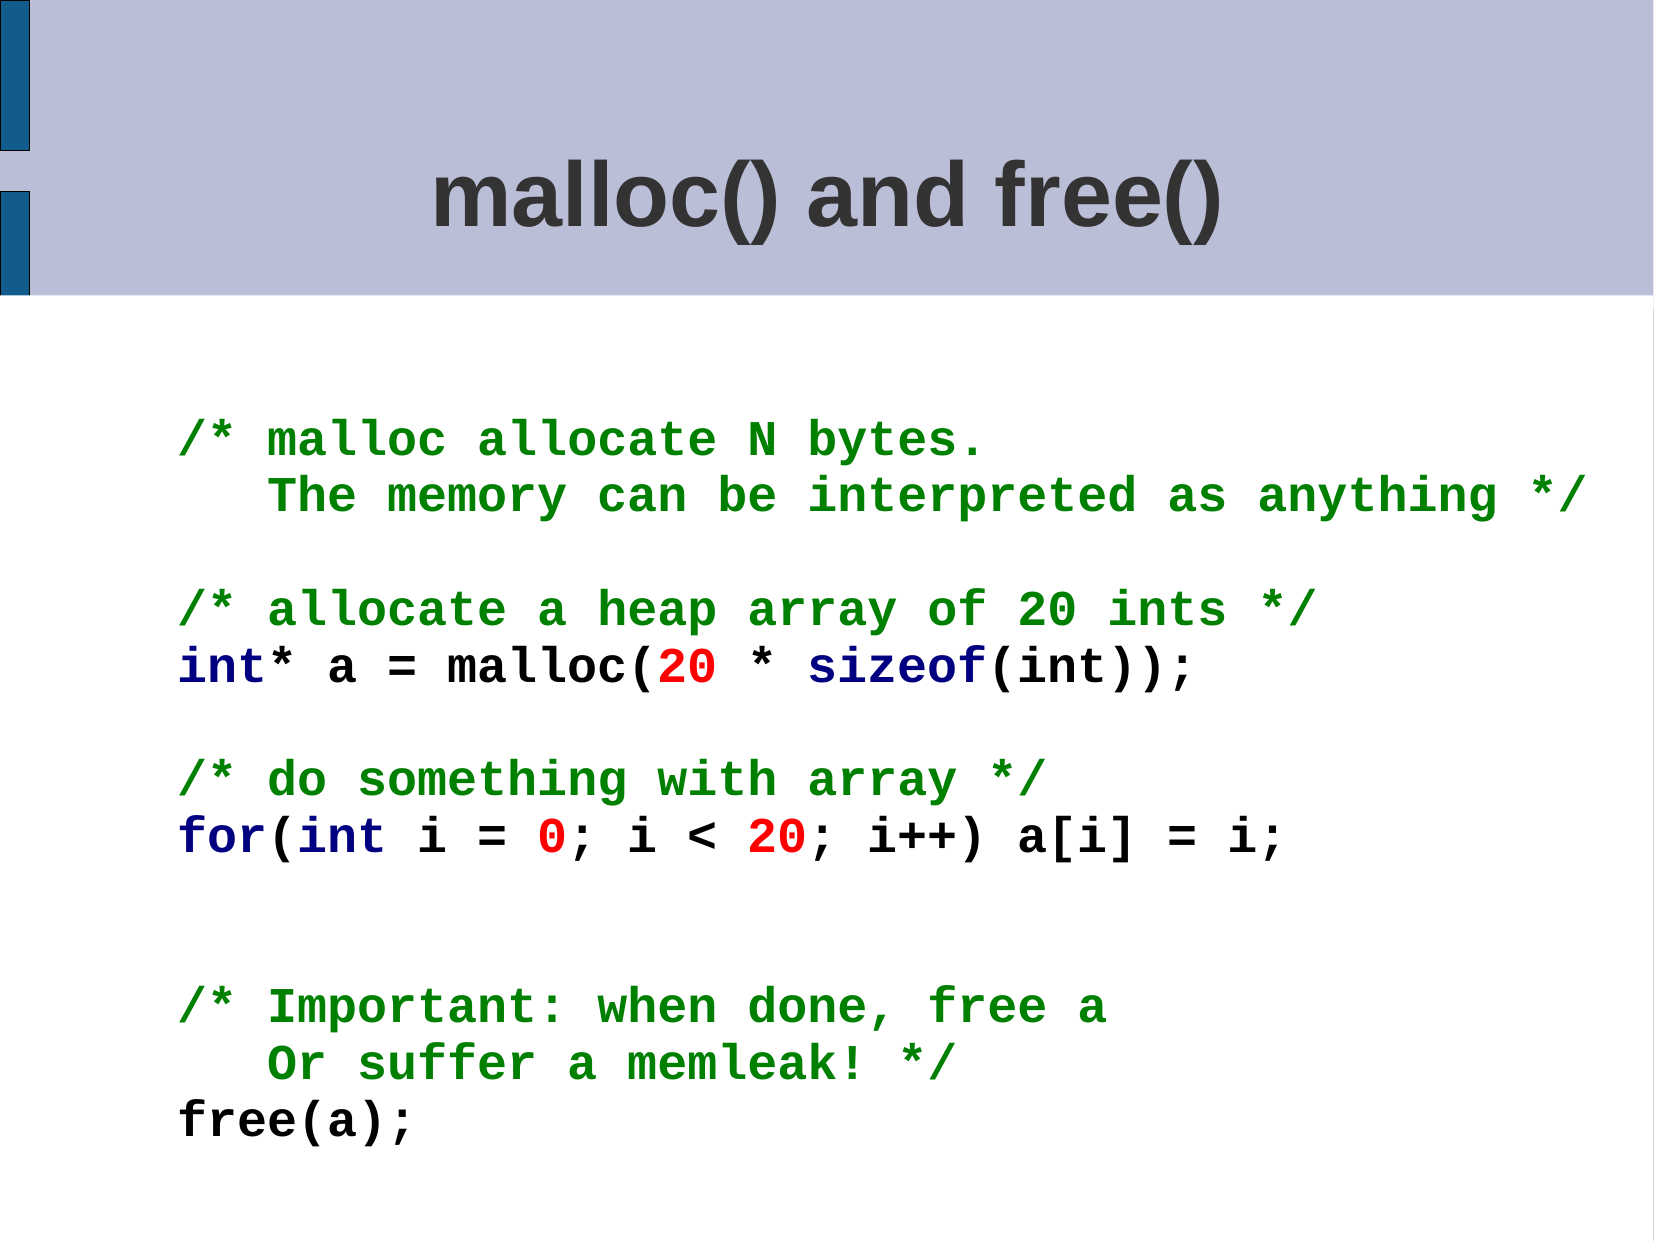

# malloc() and free()
/* malloc allocate N bytes.
 The memory can be interpreted as anything */
/* allocate a heap array of 20 ints */
int* a = malloc(20 * sizeof(int));
/* do something with array */
for(int i = 0; i < 20; i++) a[i] = i;
/* Important: when done, free a
 Or suffer a memleak! */
free(a);